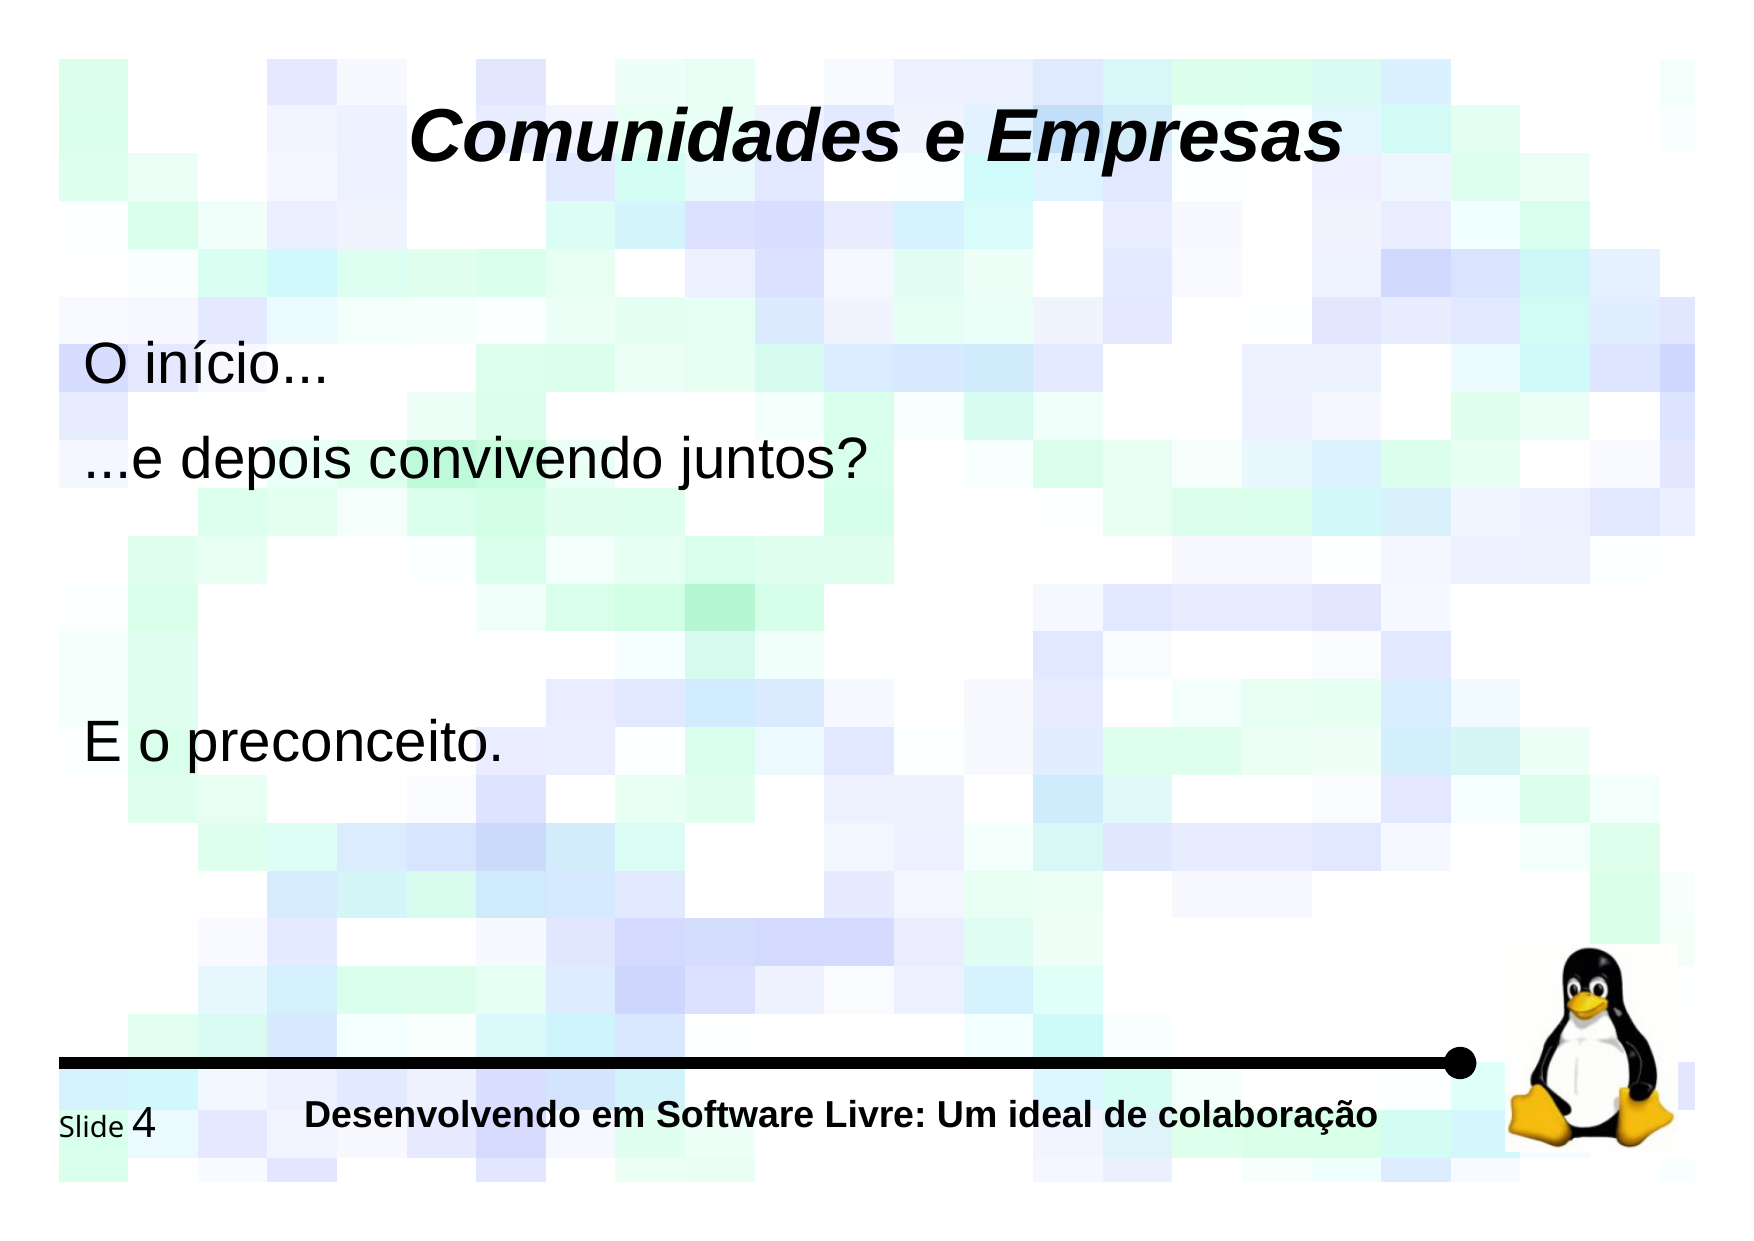

# Comunidades e Empresas
O início...
...e depois convivendo juntos?
E o preconceito.